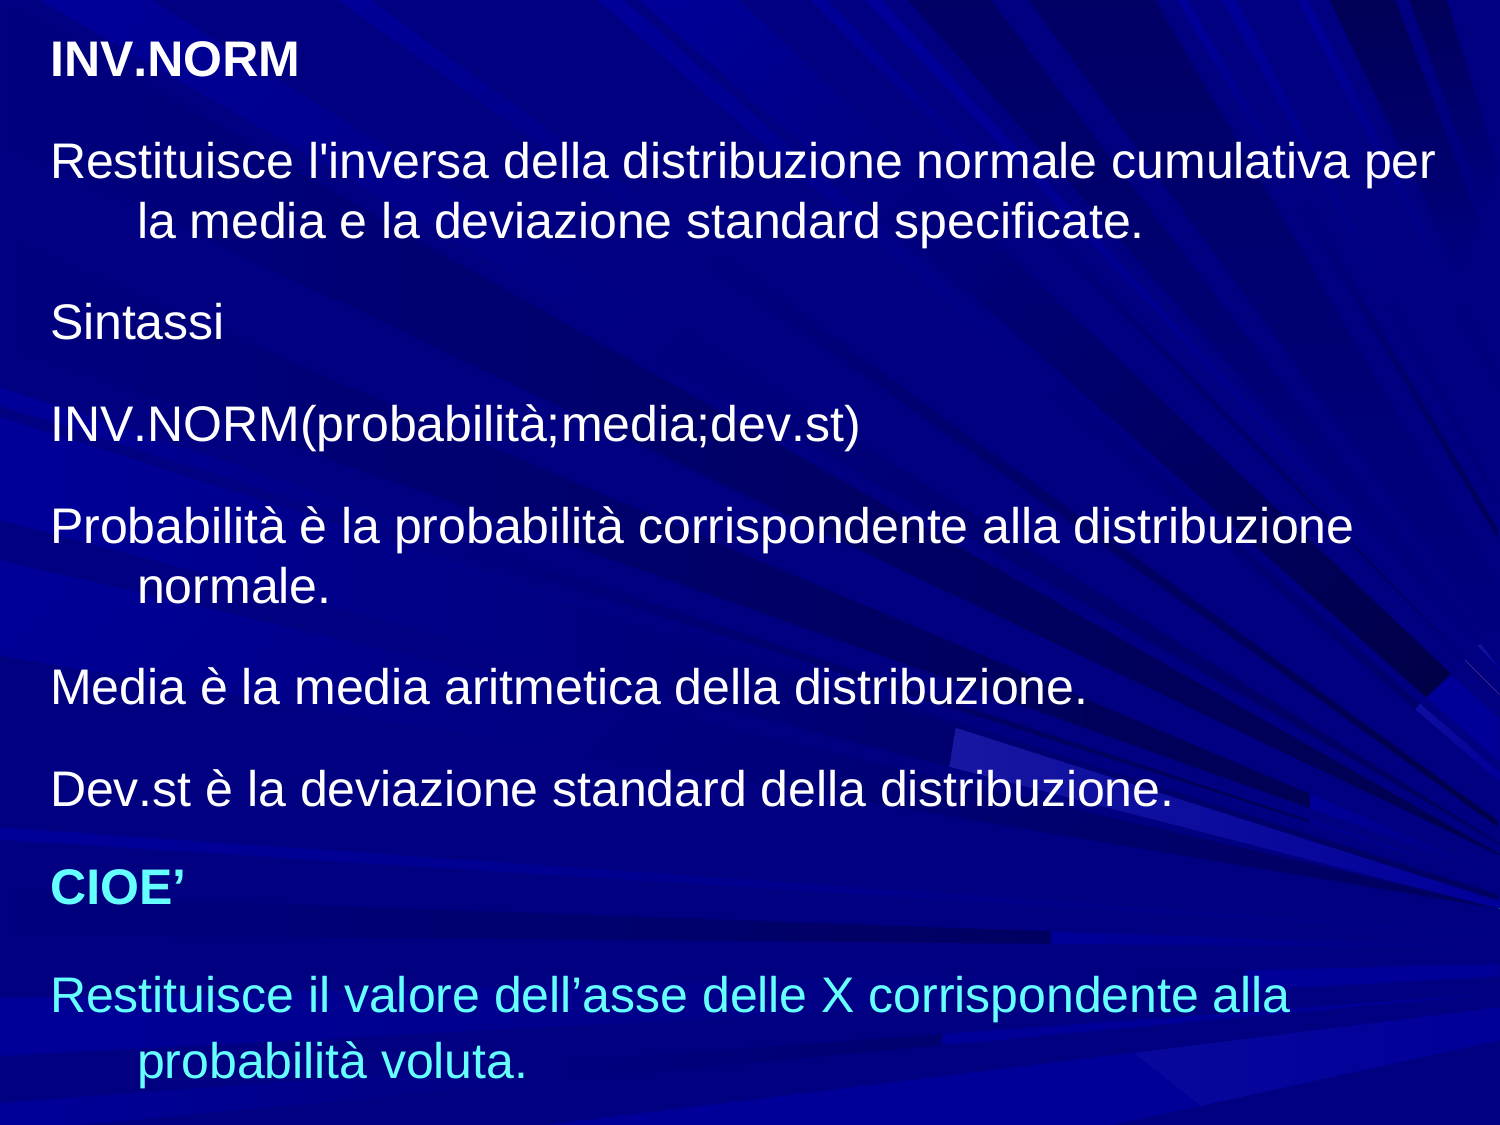

INV.NORM
Restituisce l'inversa della distribuzione normale cumulativa per la media e la deviazione standard specificate.
Sintassi
INV.NORM(probabilità;media;dev.st)
Probabilità è la probabilità corrispondente alla distribuzione normale.
Media è la media aritmetica della distribuzione.
Dev.st è la deviazione standard della distribuzione.
CIOE’
Restituisce il valore dell’asse delle X corrispondente alla probabilità voluta.